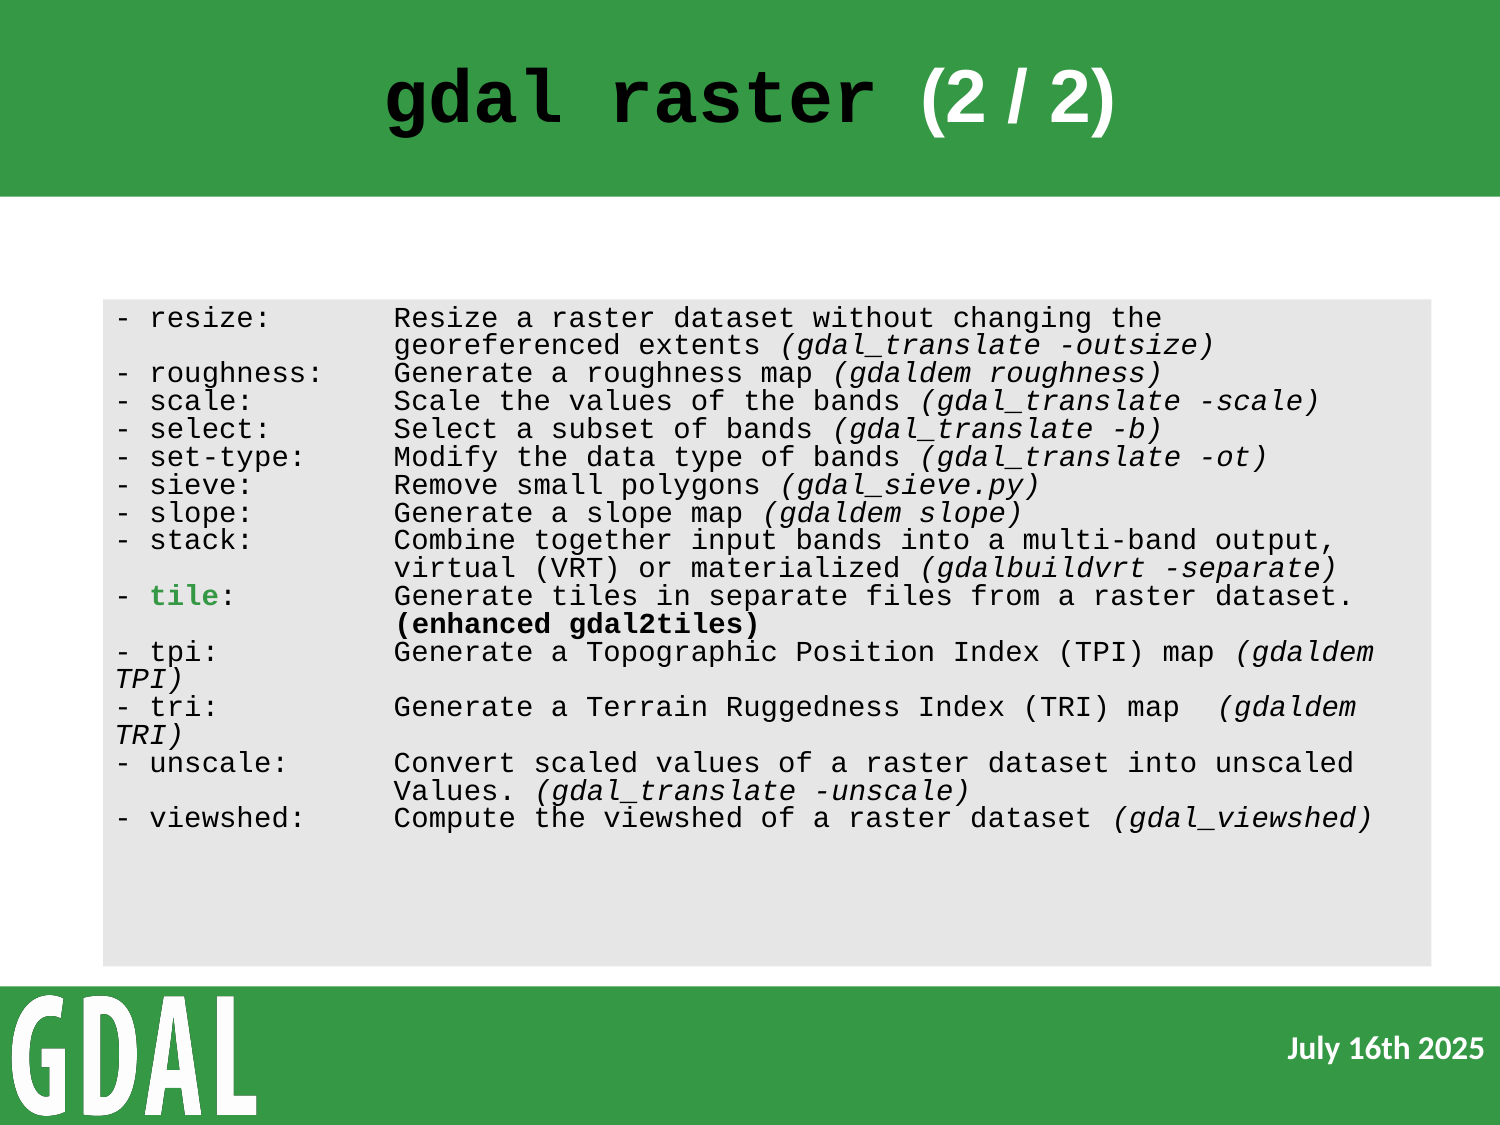

# gdal raster (2 / 2)
- resize: Resize a raster dataset without changing the
 georeferenced extents (gdal_translate -outsize)
- roughness: Generate a roughness map (gdaldem roughness)
- scale: Scale the values of the bands (gdal_translate -scale)
- select: Select a subset of bands (gdal_translate -b)
- set-type: Modify the data type of bands (gdal_translate -ot)
- sieve: Remove small polygons (gdal_sieve.py)
- slope: Generate a slope map (gdaldem slope)
- stack: Combine together input bands into a multi-band output,
 virtual (VRT) or materialized (gdalbuildvrt -separate)
- tile: Generate tiles in separate files from a raster dataset.
 (enhanced gdal2tiles)
- tpi: Generate a Topographic Position Index (TPI) map (gdaldem TPI)
- tri: Generate a Terrain Ruggedness Index (TRI) map (gdaldem TRI)
- unscale: Convert scaled values of a raster dataset into unscaled
 Values. (gdal_translate -unscale)
- viewshed: Compute the viewshed of a raster dataset (gdal_viewshed)